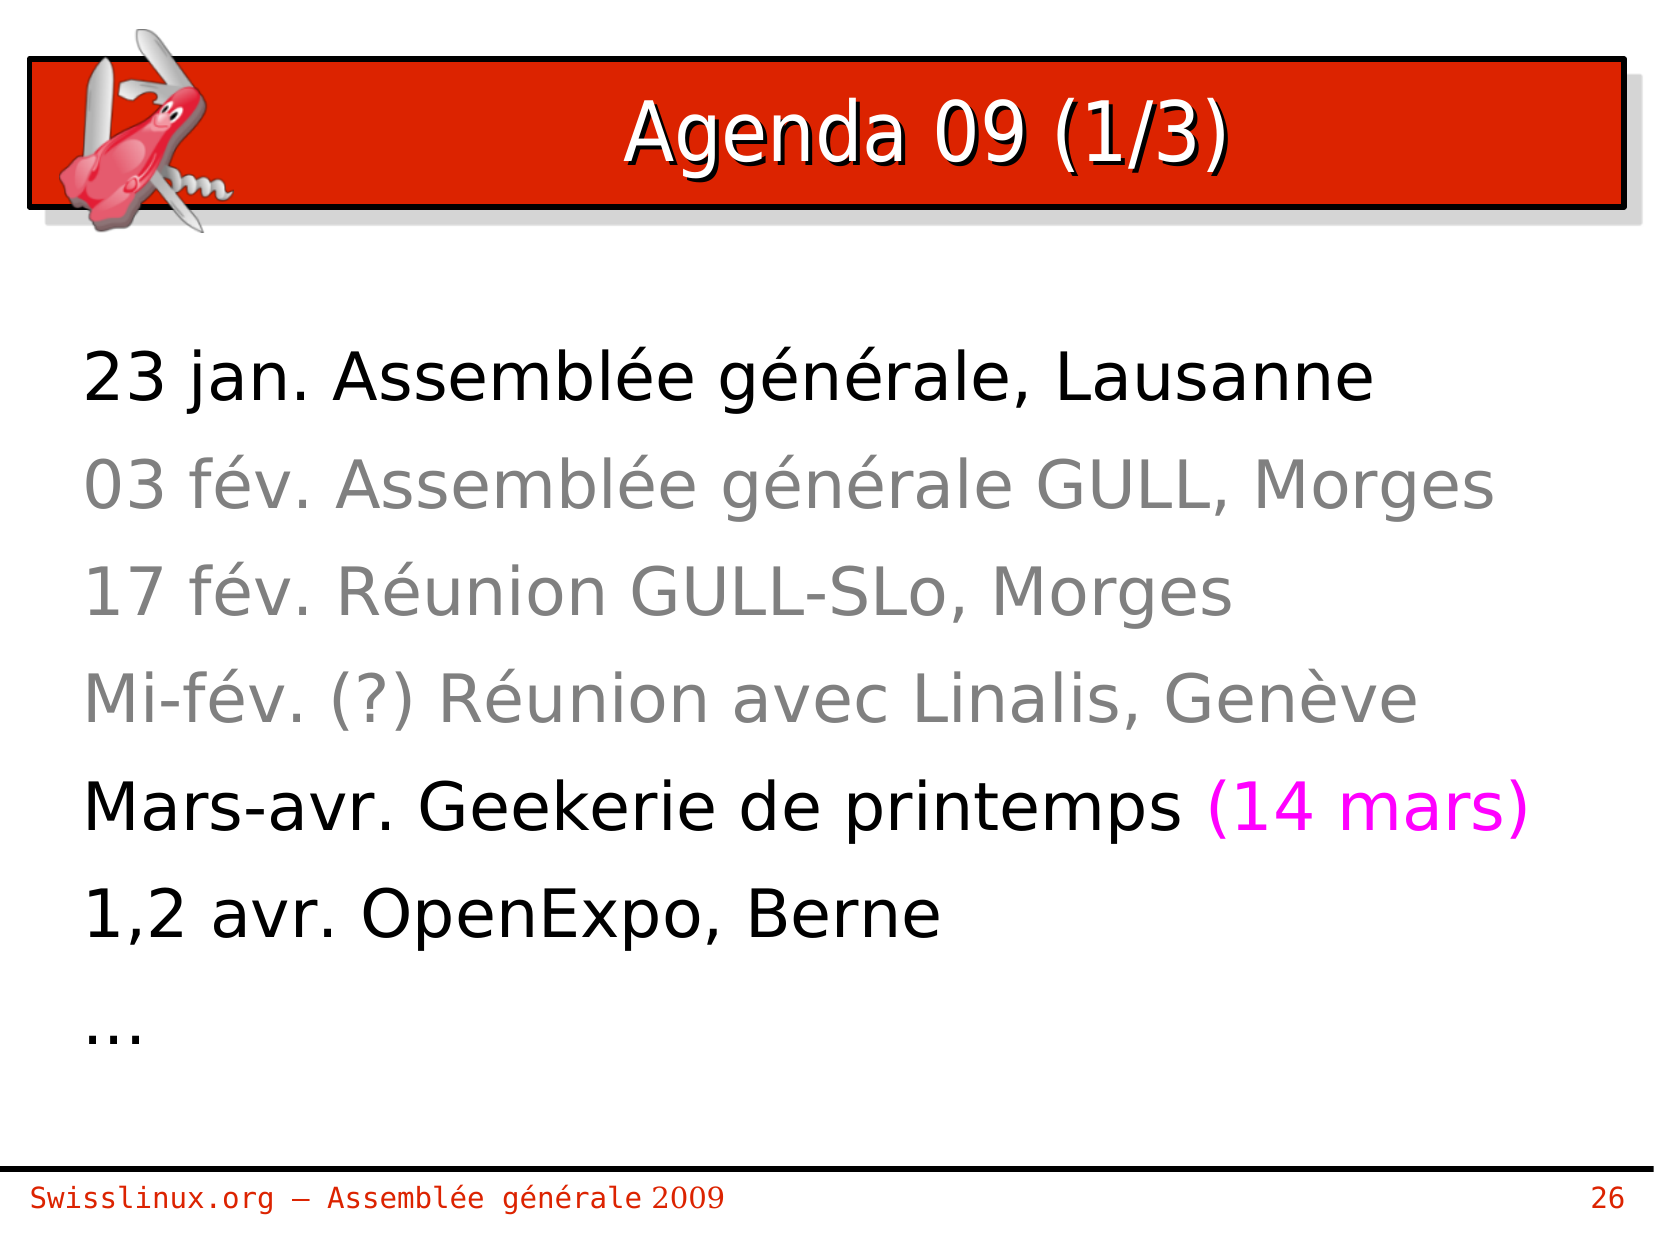

# Agenda 09 (1/3)
23 jan. Assemblée générale, Lausanne
03 fév. Assemblée générale GULL, Morges
17 fév. Réunion GULL-SLo, Morges
Mi-fév. (?) Réunion avec Linalis, Genève
Mars-avr. Geekerie de printemps (14 mars)
1,2 avr. OpenExpo, Berne
...
26 Janvier 2007
26